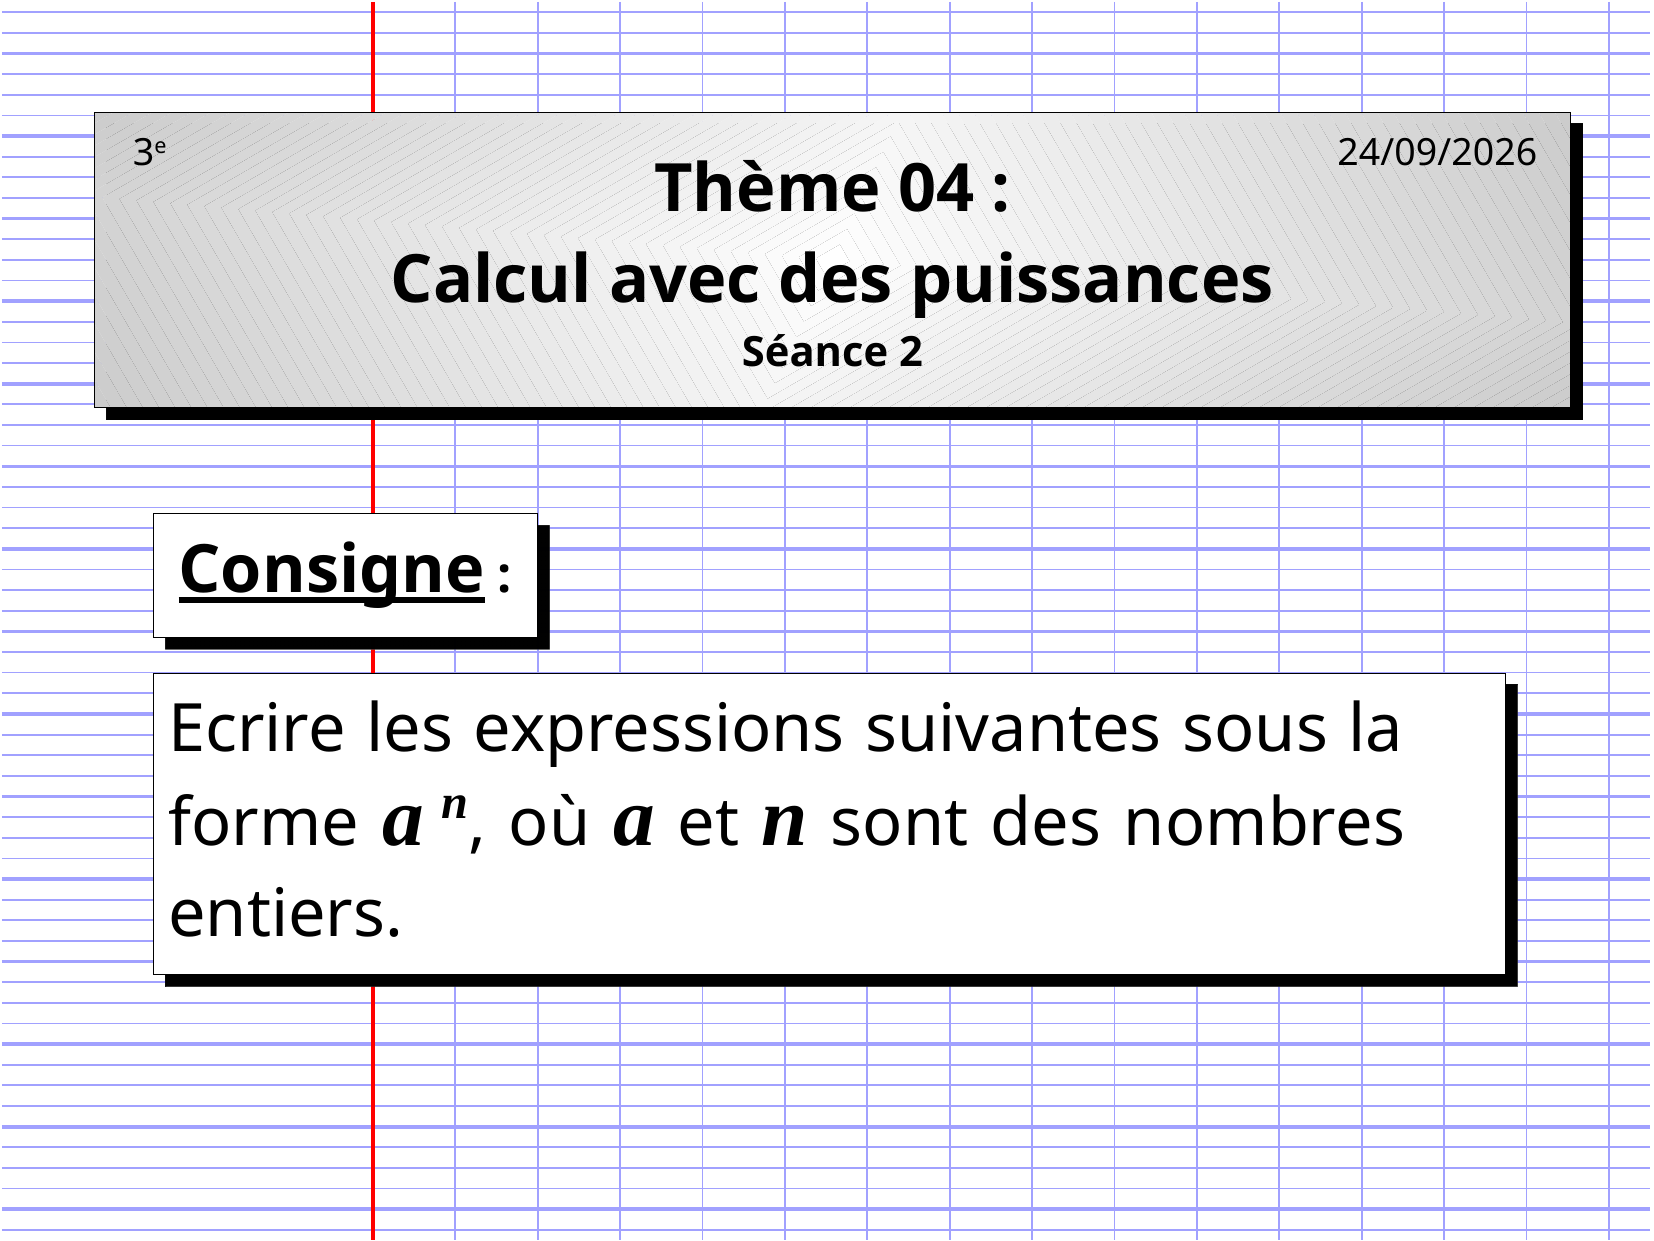

Thème 04 :
Calcul avec des puissances
Séance 2
3e
Consigne :
Ecrire les expressions suivantes sous la forme a n, où a et n sont des nombres entiers.